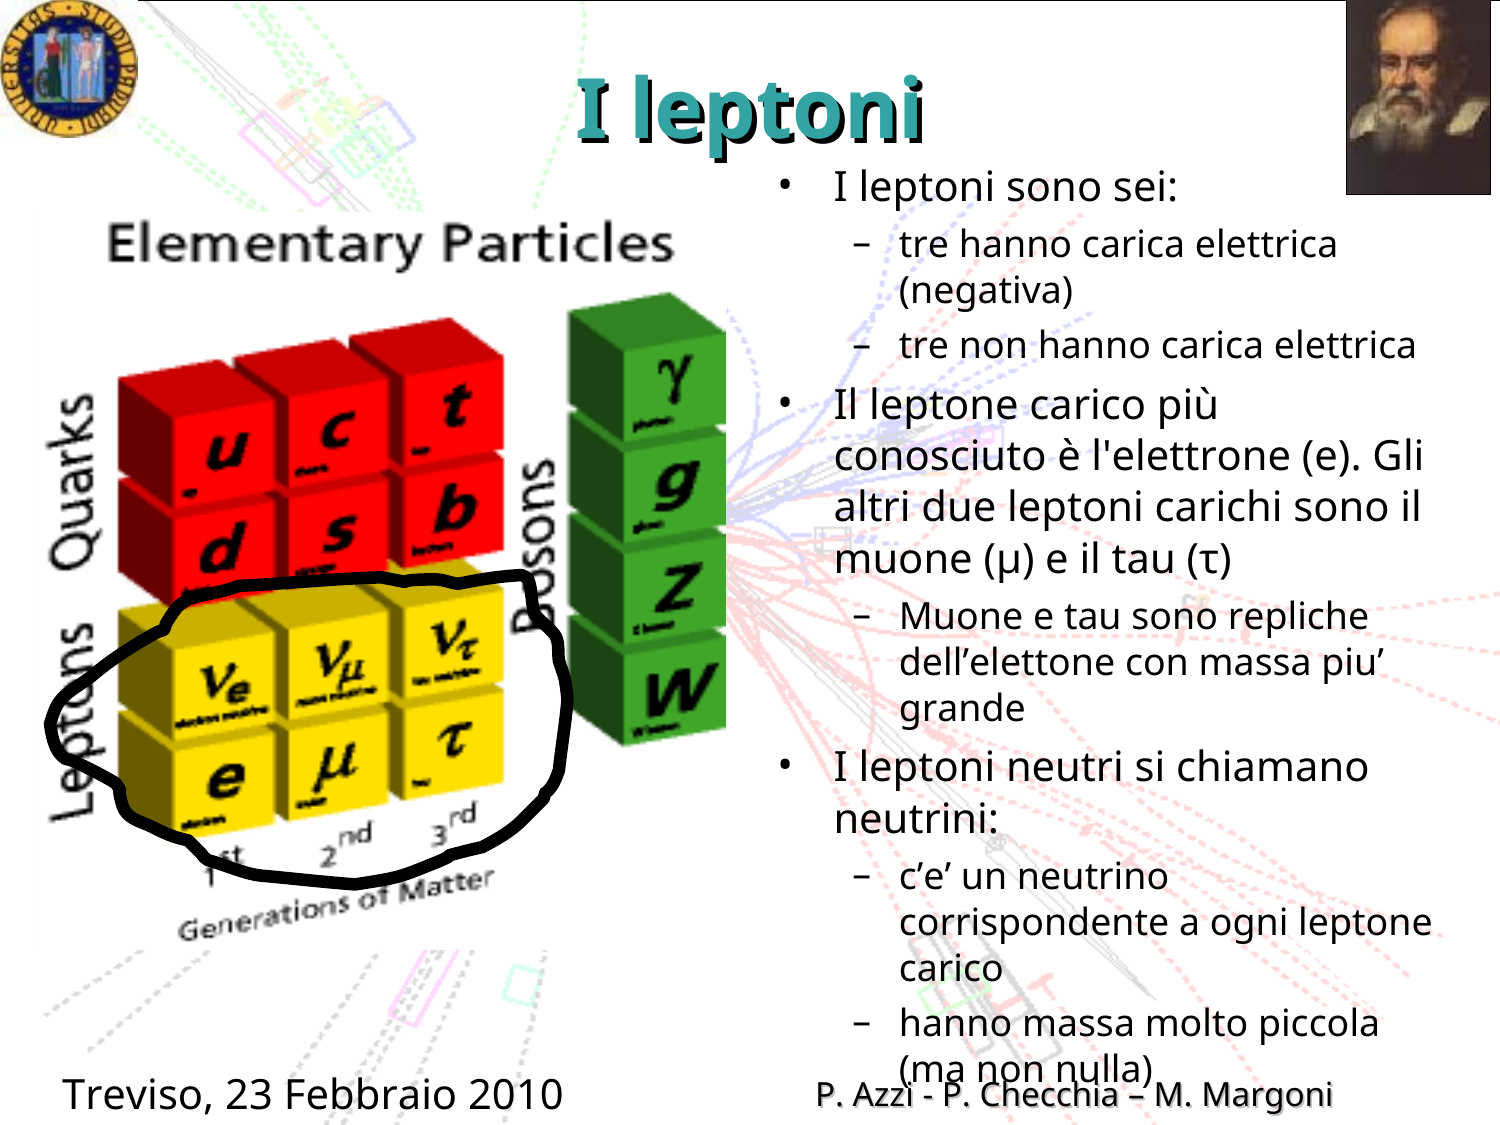

# I leptoni
I leptoni sono sei:
tre hanno carica elettrica (negativa)
tre non hanno carica elettrica
Il leptone carico più conosciuto è l'elettrone (e). Gli altri due leptoni carichi sono il muone (µ) e il tau (τ)
Muone e tau sono repliche dell’elettone con massa piu’ grande
I leptoni neutri si chiamano neutrini:
c’e’ un neutrino corrispondente a ogni leptone carico
hanno massa molto piccola (ma non nulla)